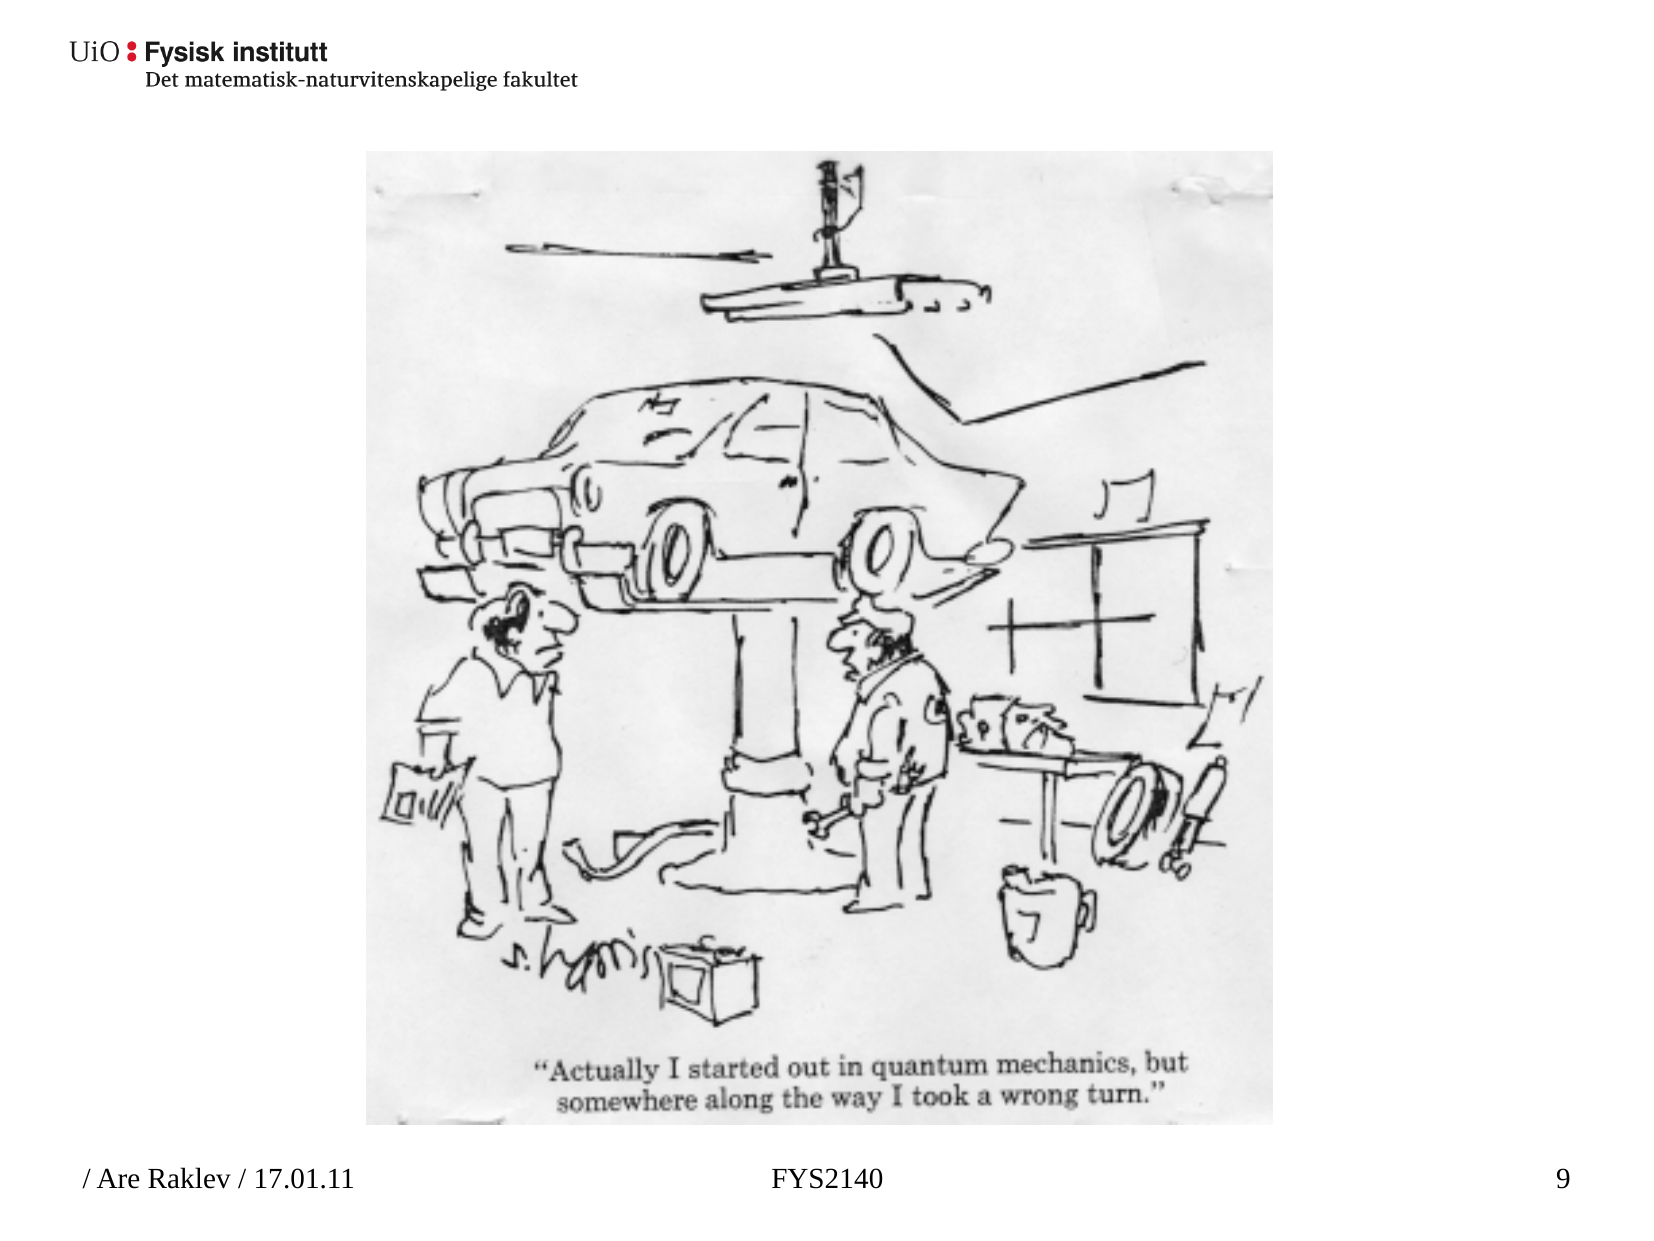

/ Are Raklev / 17.01.11
FYS2140
9